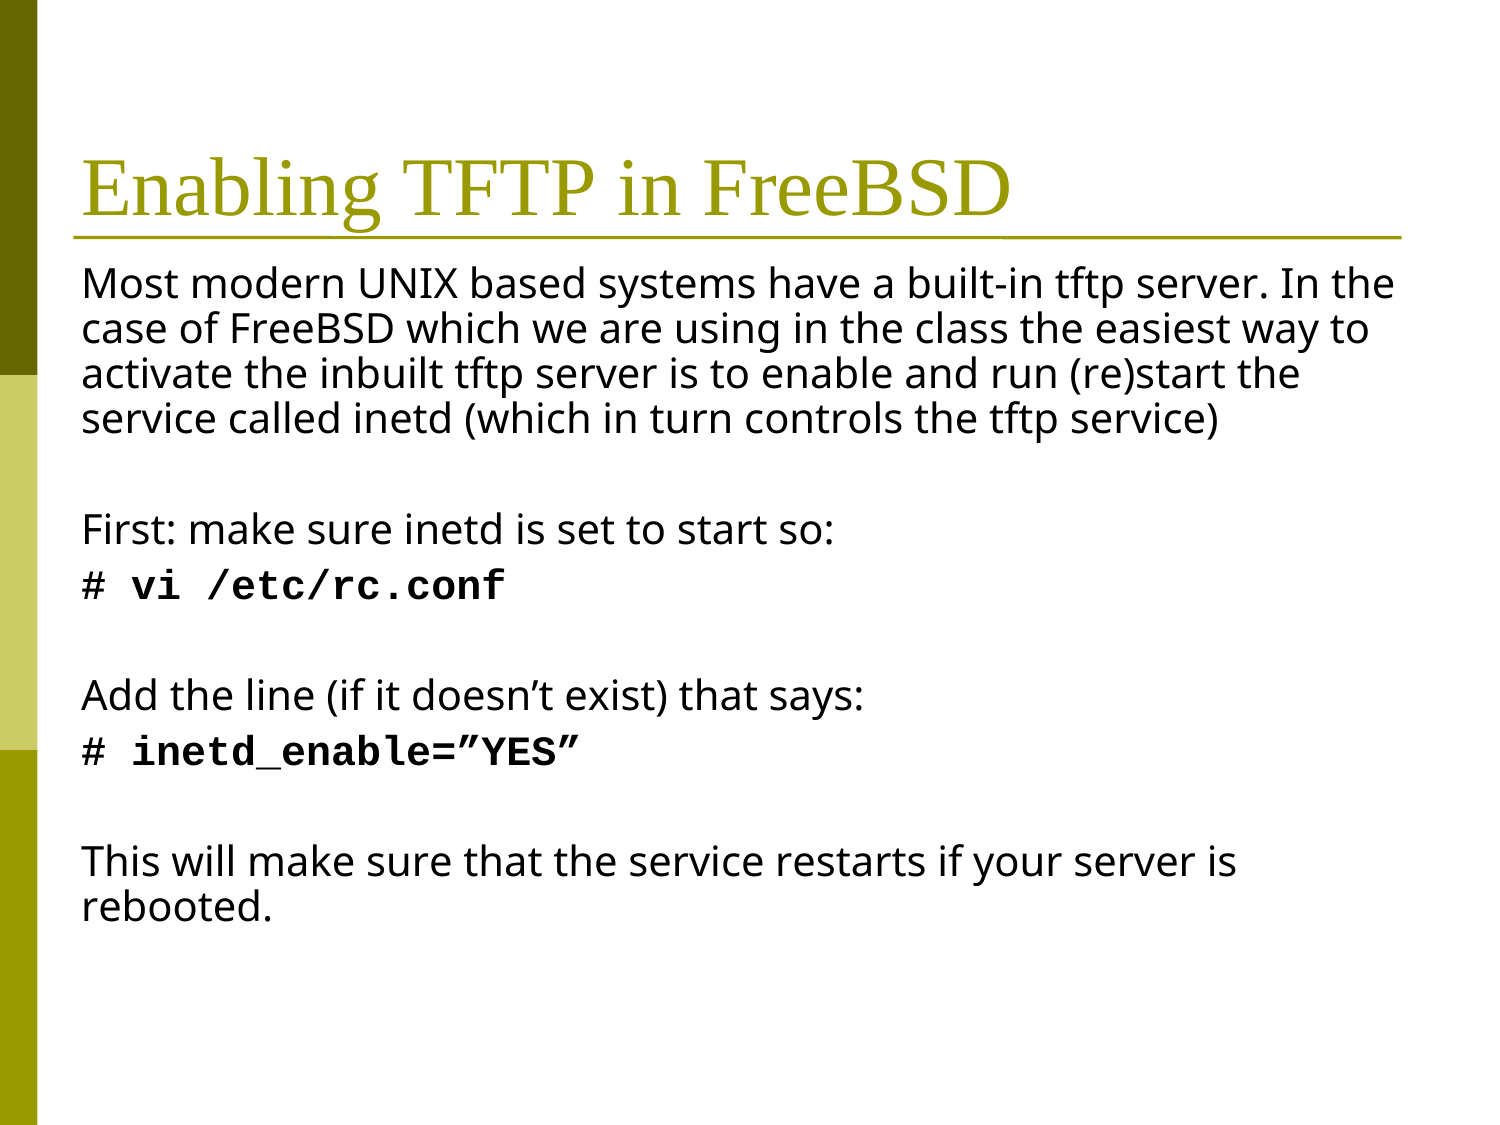

Enabling TFTP in FreeBSD
Most modern UNIX based systems have a built-in tftp server. In the case of FreeBSD which we are using in the class the easiest way to activate the inbuilt tftp server is to enable and run (re)start the service called inetd (which in turn controls the tftp service)
First: make sure inetd is set to start so:
# vi /etc/rc.conf
Add the line (if it doesn’t exist) that says:
# inetd_enable=”YES”
This will make sure that the service restarts if your server is rebooted.